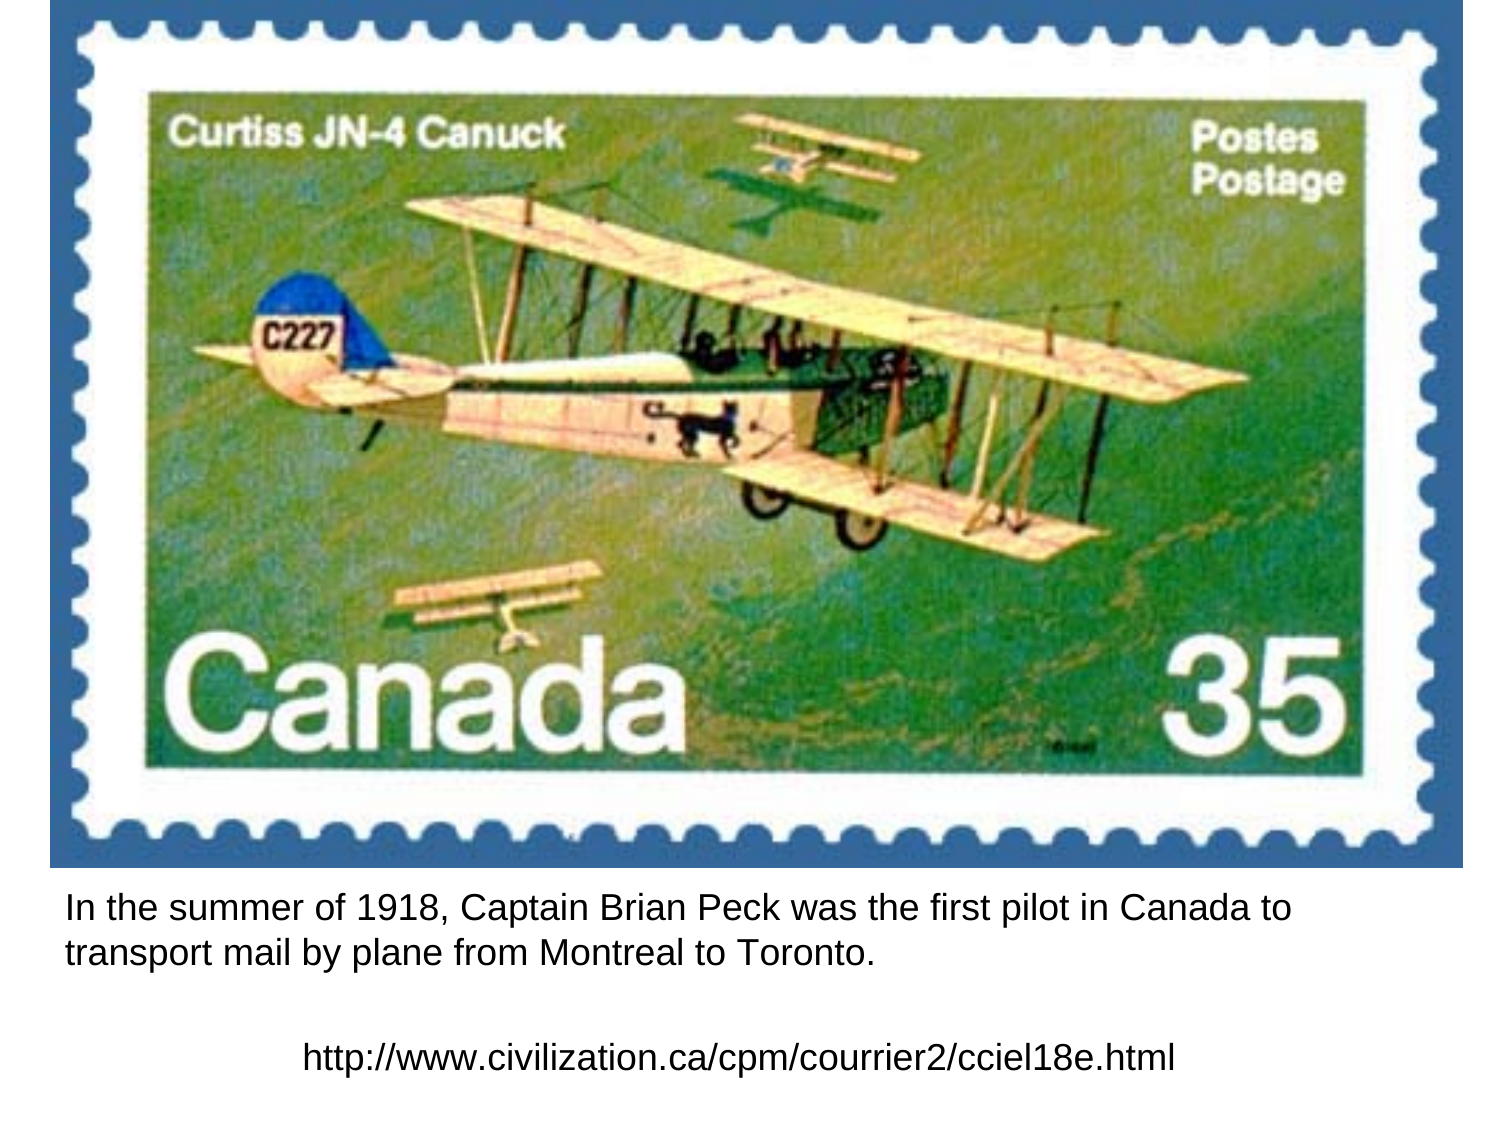

In the summer of 1918, Captain Brian Peck was the first pilot in Canada to transport mail by plane from Montreal to Toronto.
http://www.civilization.ca/cpm/courrier2/cciel18e.html